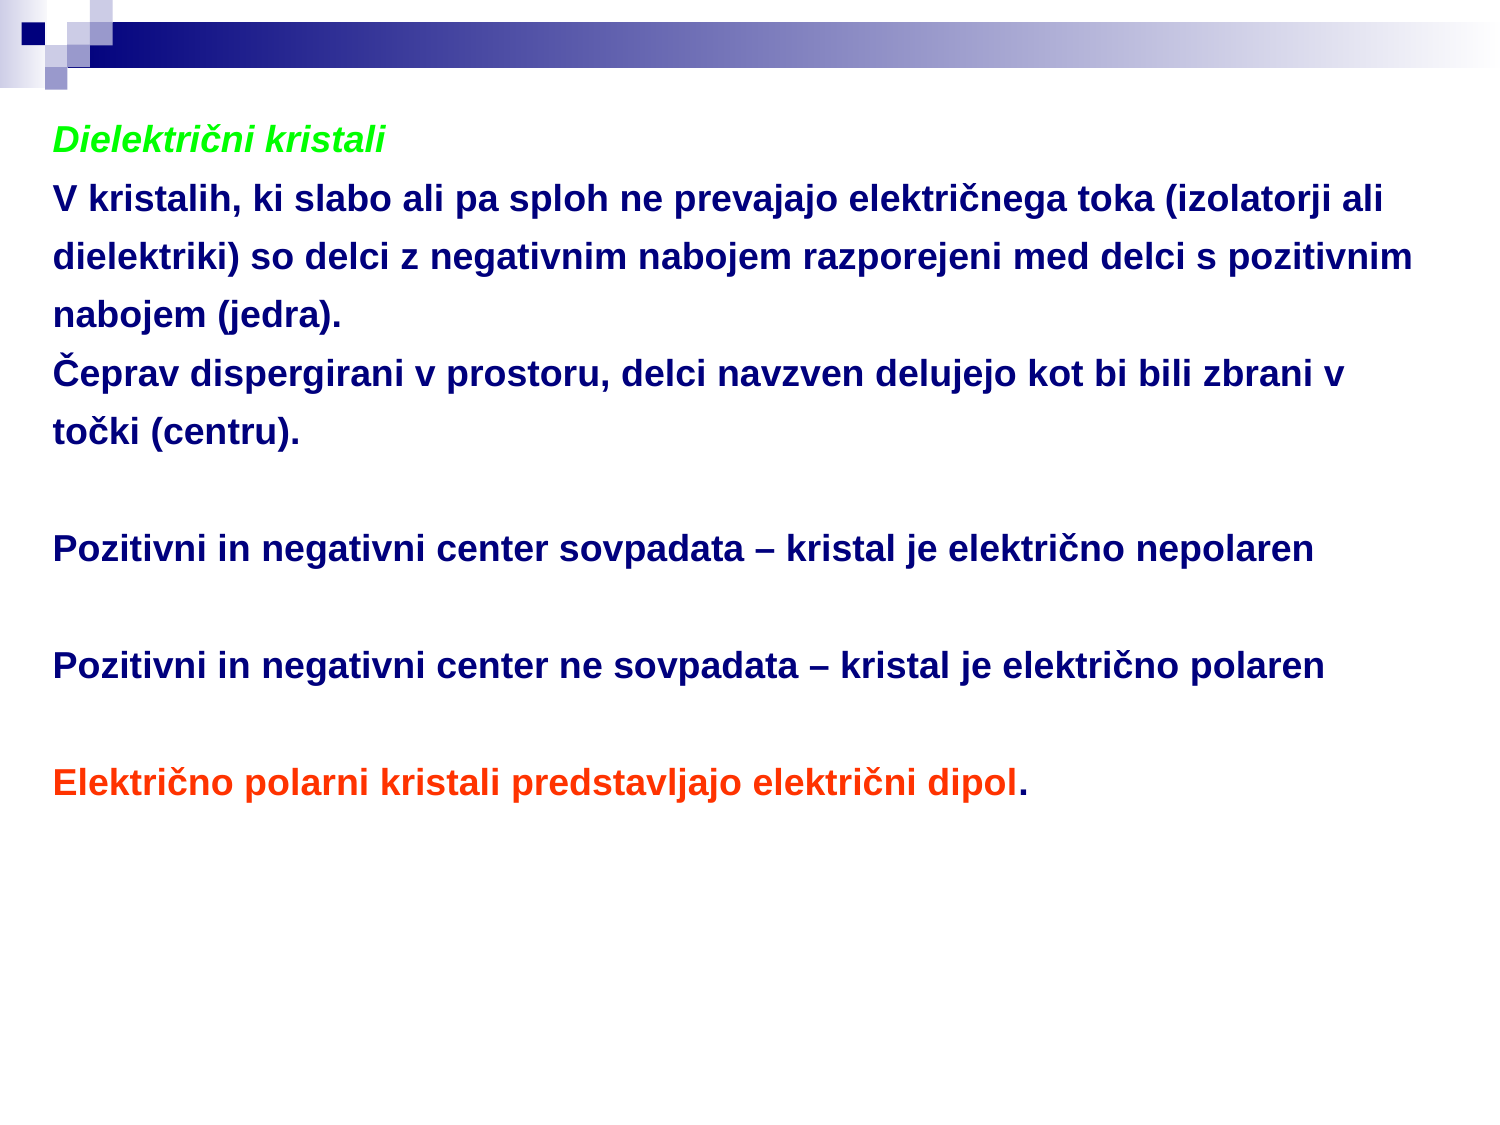

Dielektrični kristali
V kristalih, ki slabo ali pa sploh ne prevajajo električnega toka (izolatorji ali dielektriki) so delci z negativnim nabojem razporejeni med delci s pozitivnim nabojem (jedra).
Čeprav dispergirani v prostoru, delci navzven delujejo kot bi bili zbrani v točki (centru).
Pozitivni in negativni center sovpadata – kristal je električno nepolaren
Pozitivni in negativni center ne sovpadata – kristal je električno polaren
Električno polarni kristali predstavljajo električni dipol.